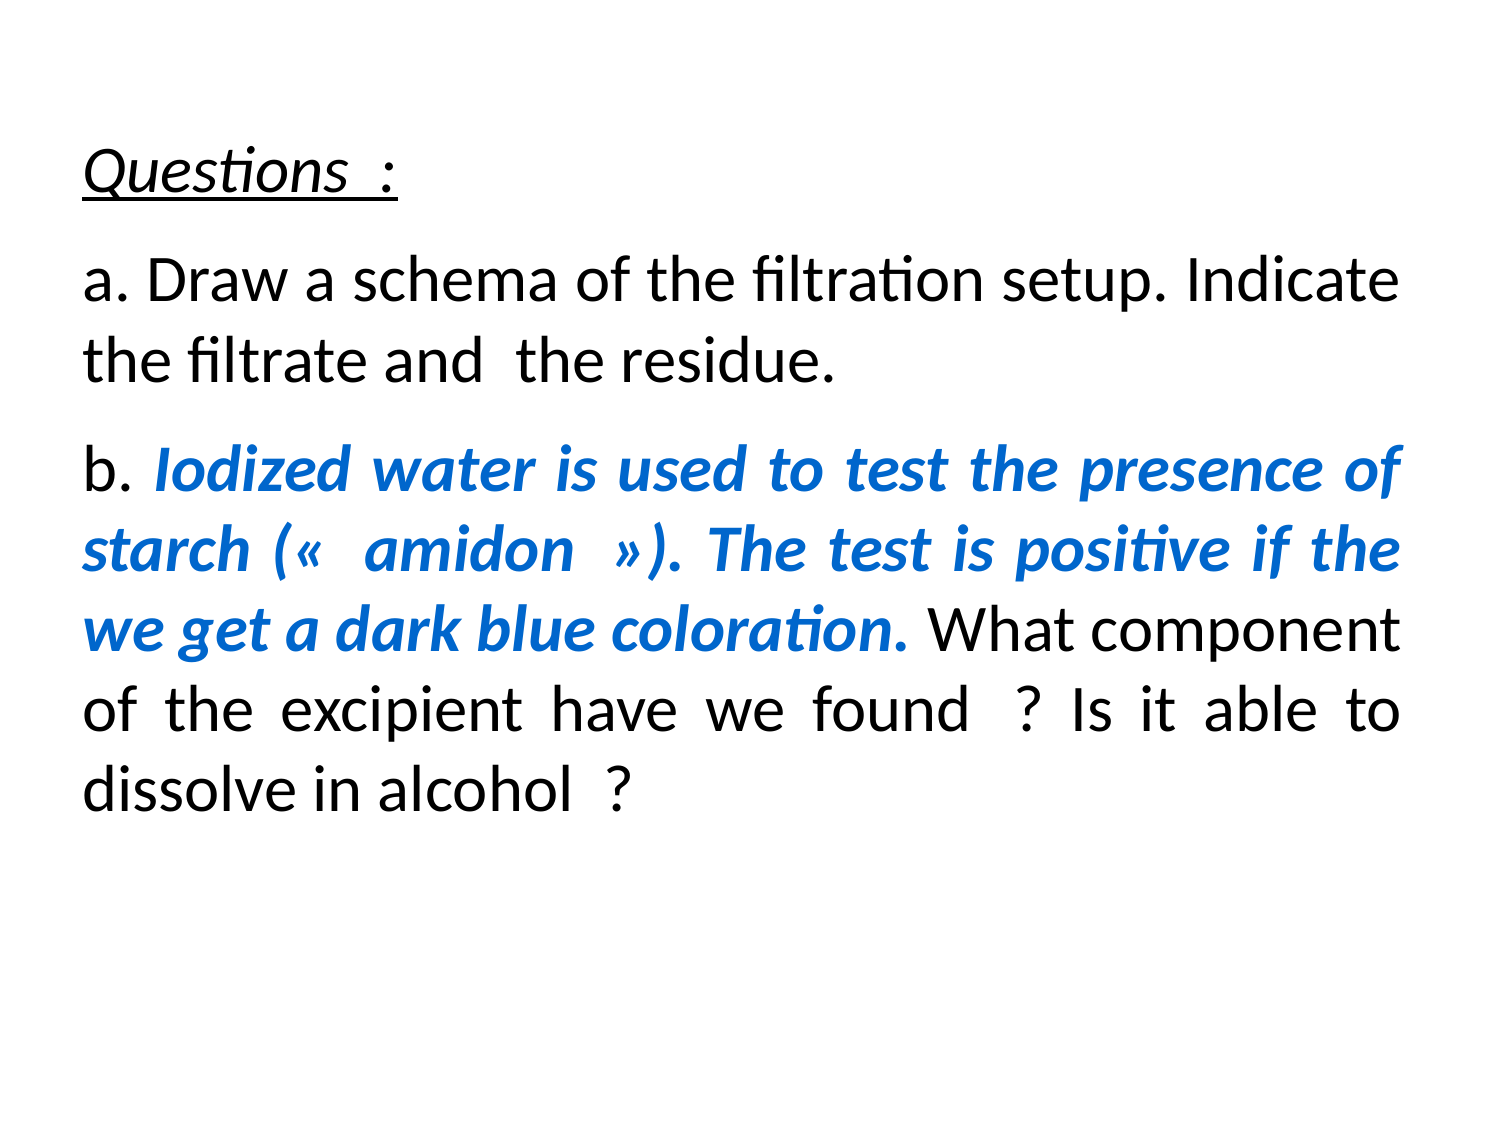

# Questions  :
a. Draw a schema of the filtration setup. Indicate the filtrate and the residue.
b. Iodized water is used to test the presence of starch («  amidon  »). The test is positive if the we get a dark blue coloration. What component of the excipient have we found  ? Is it able to dissolve in alcohol  ?